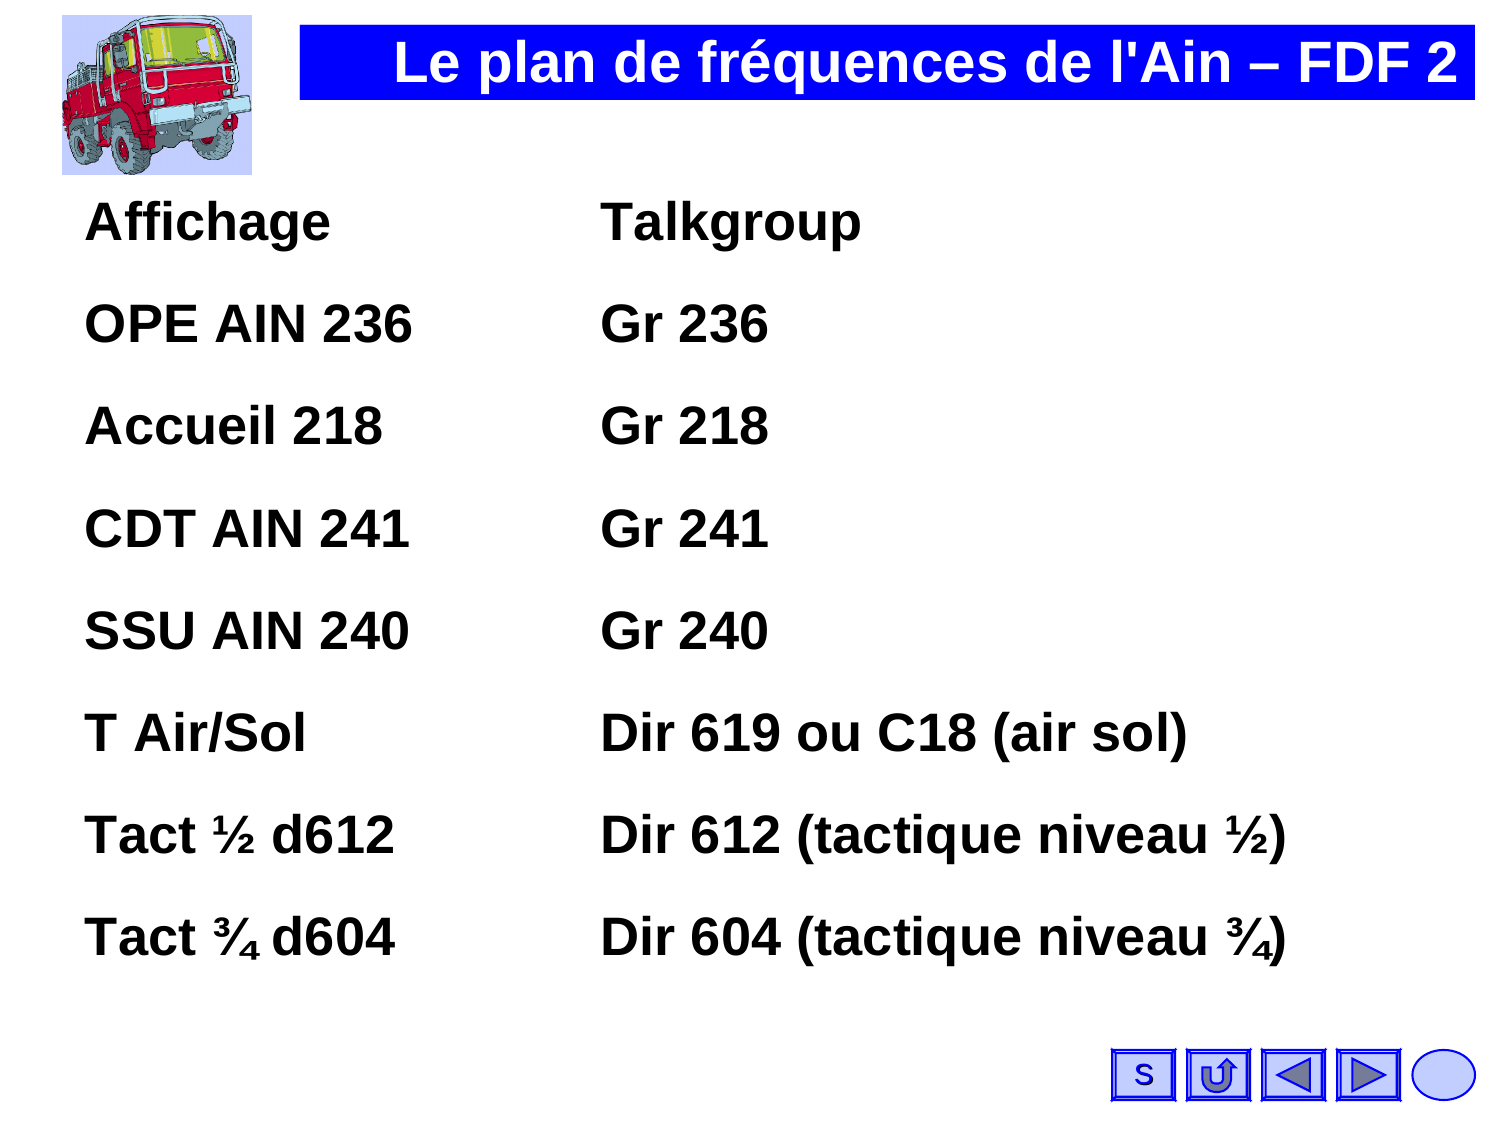

Le plan de fréquences de l'Ain – FDF 2
Affichage				Talkgroup
OPE AIN 236			Gr 236
Accueil 218			Gr 218
CDT AIN 241			Gr 241
SSU AIN 240			Gr 240
T Air/Sol				Dir 619 ou C18 (air sol)
Tact ½ d612			Dir 612 (tactique niveau ½)
Tact ¾ d604			Dir 604 (tactique niveau ¾)